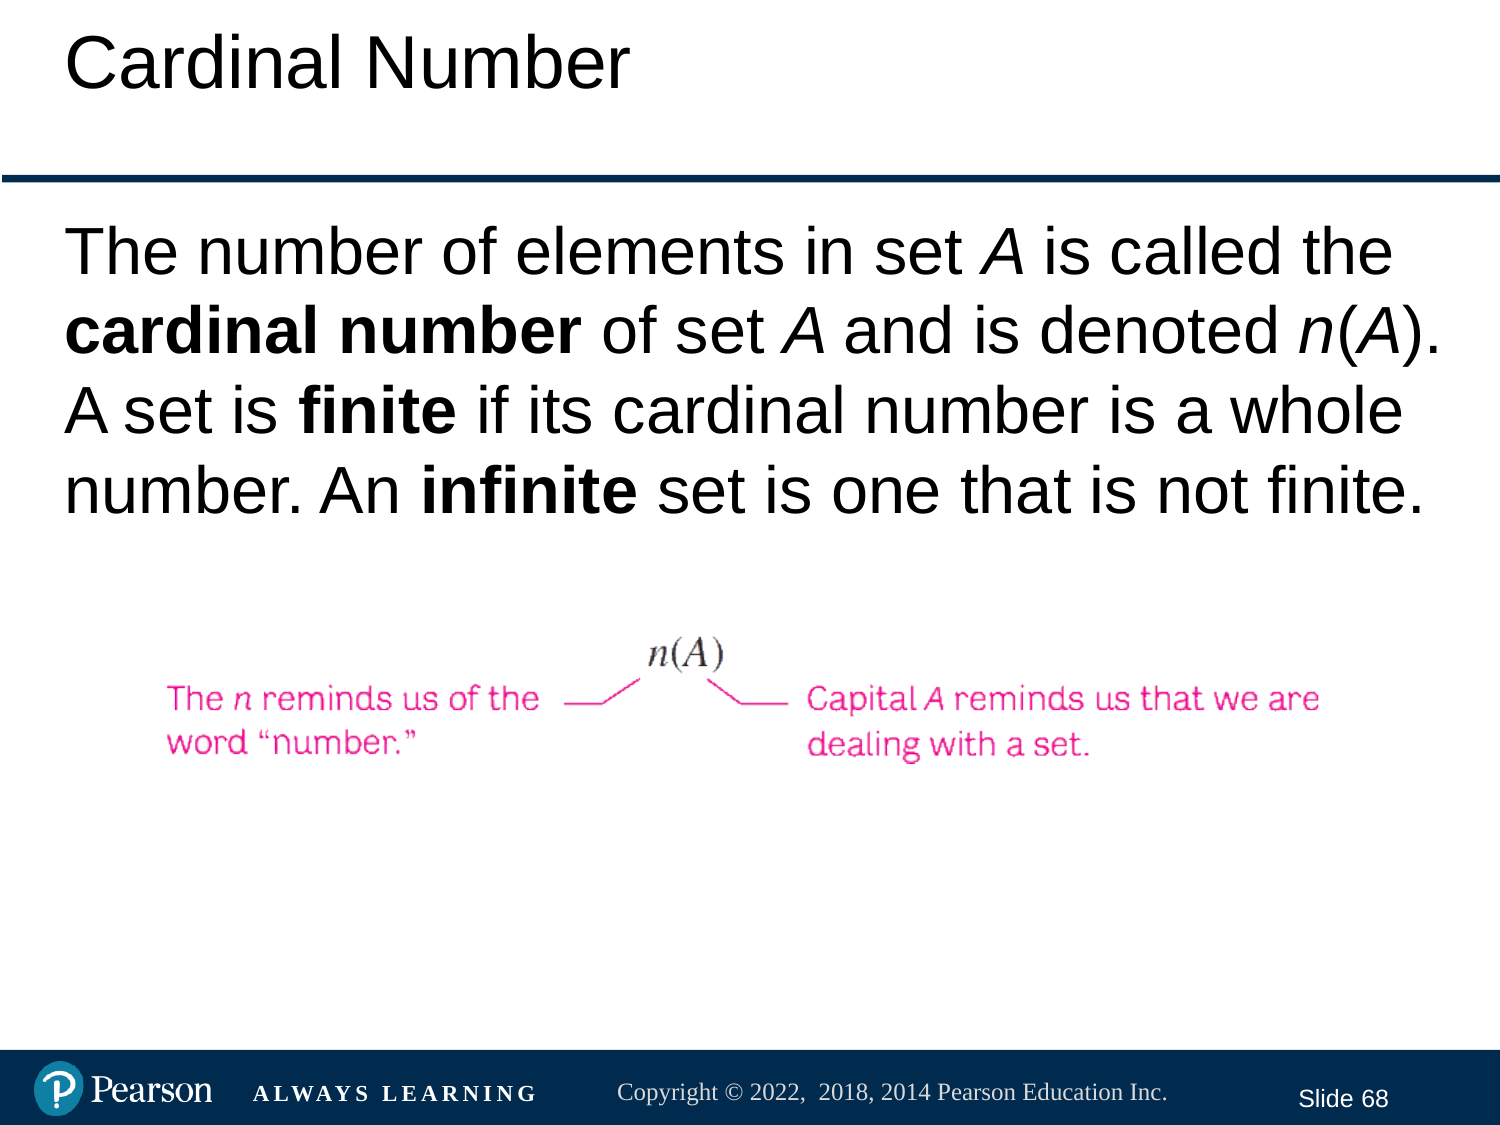

# Cardinal Number
The number of elements in set A is called the cardinal number of set A and is denoted n(A). A set is finite if its cardinal number is a whole number. An infinite set is one that is not finite.